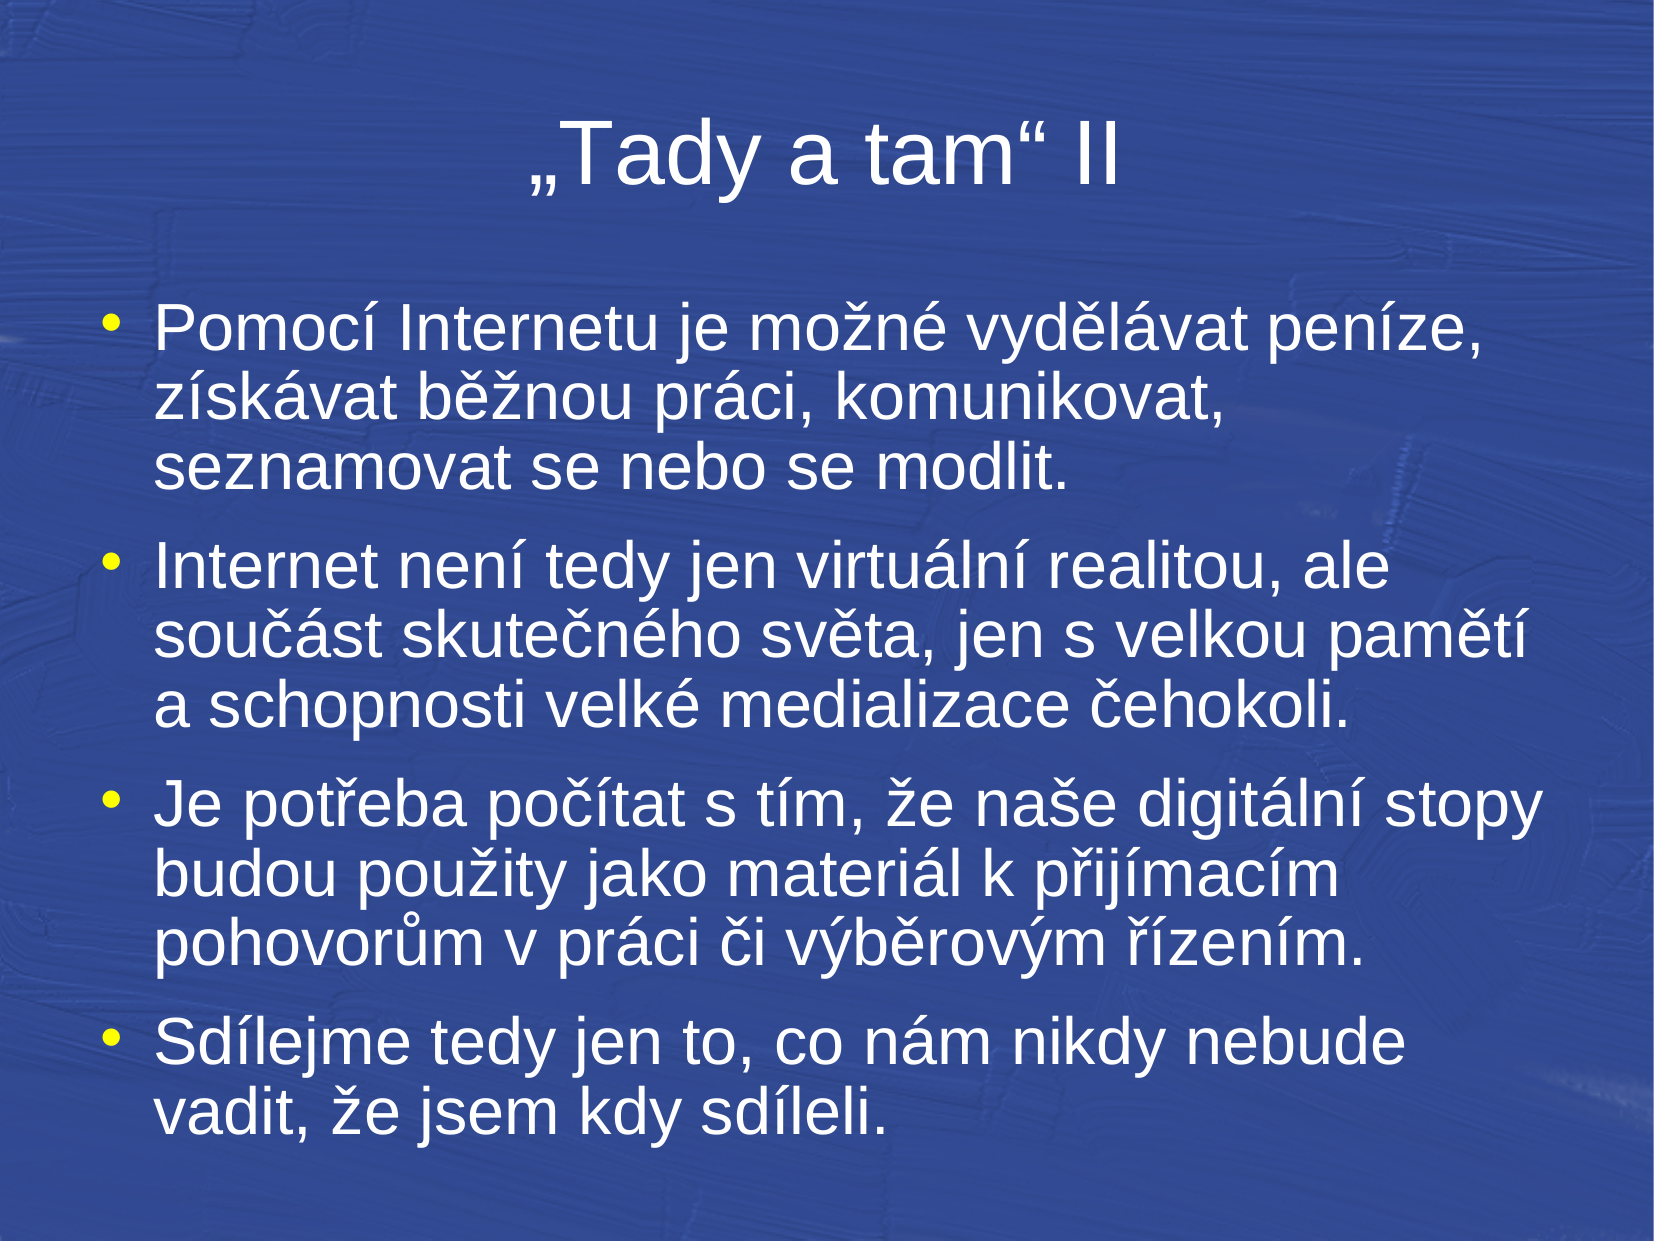

# „Tady a tam“ II
Pomocí Internetu je možné vydělávat peníze, získávat běžnou práci, komunikovat, seznamovat se nebo se modlit.
Internet není tedy jen virtuální realitou, ale součást skutečného světa, jen s velkou pamětí a schopnosti velké medializace čehokoli.
Je potřeba počítat s tím, že naše digitální stopy budou použity jako materiál k přijímacím pohovorům v práci či výběrovým řízením.
Sdílejme tedy jen to, co nám nikdy nebude vadit, že jsem kdy sdíleli.